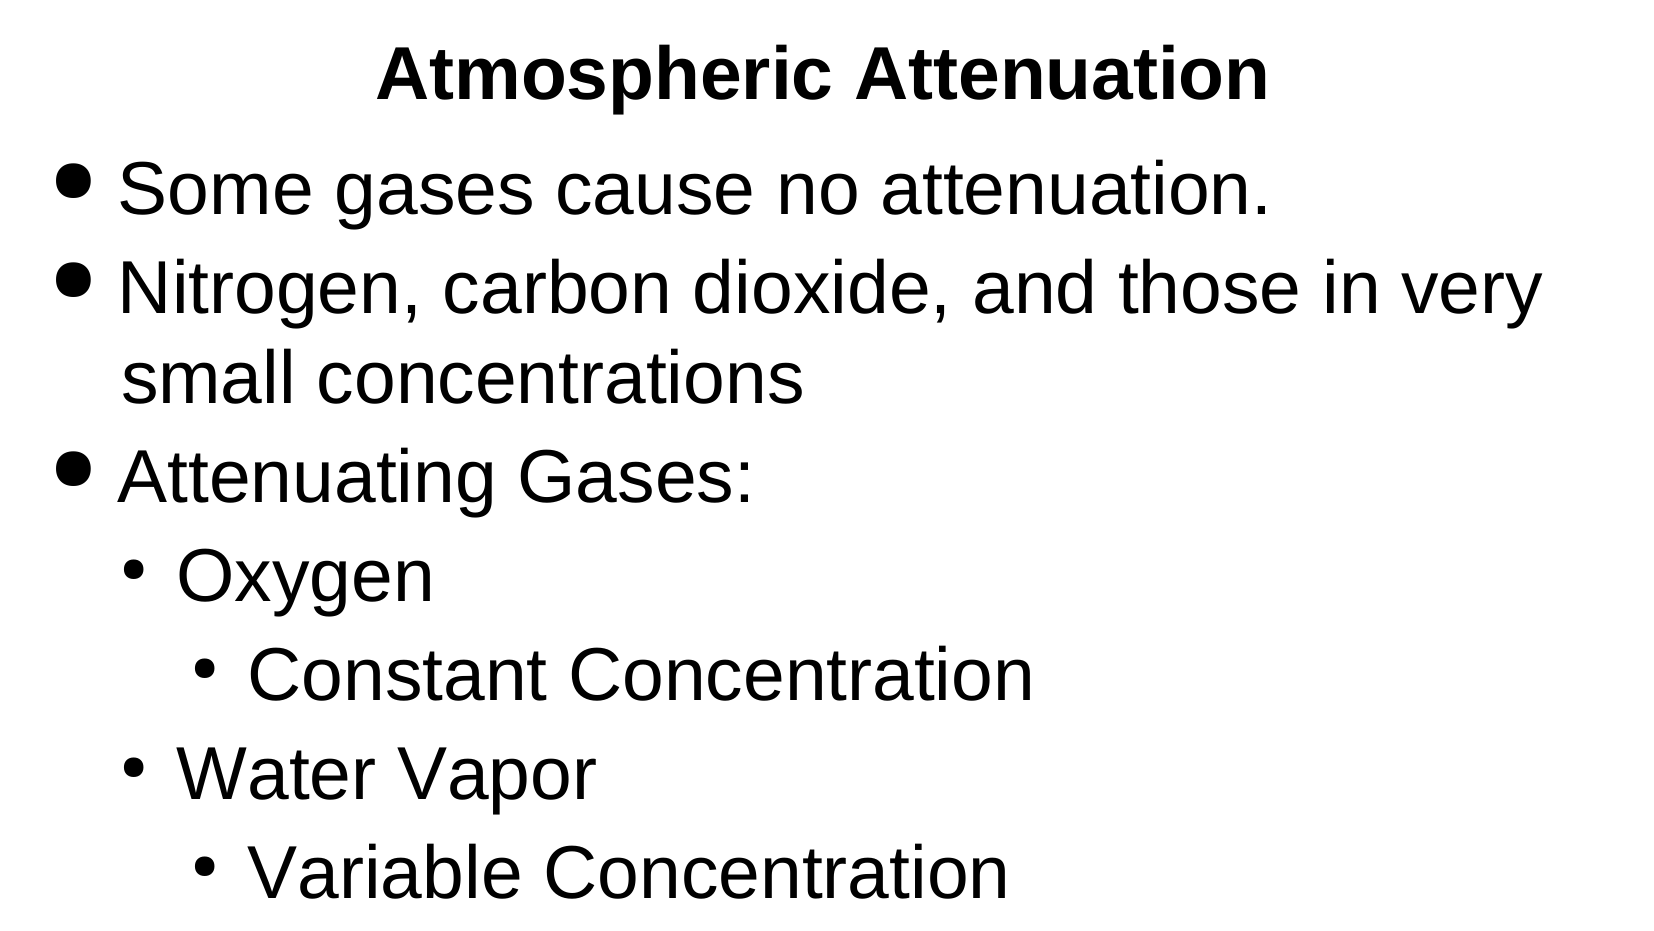

# Atmospheric Attenuation
 Some gases cause no attenuation.
 Nitrogen, carbon dioxide, and those in very small concentrations
 Attenuating Gases:
 Oxygen
 Constant Concentration
 Water Vapor
 Variable Concentration